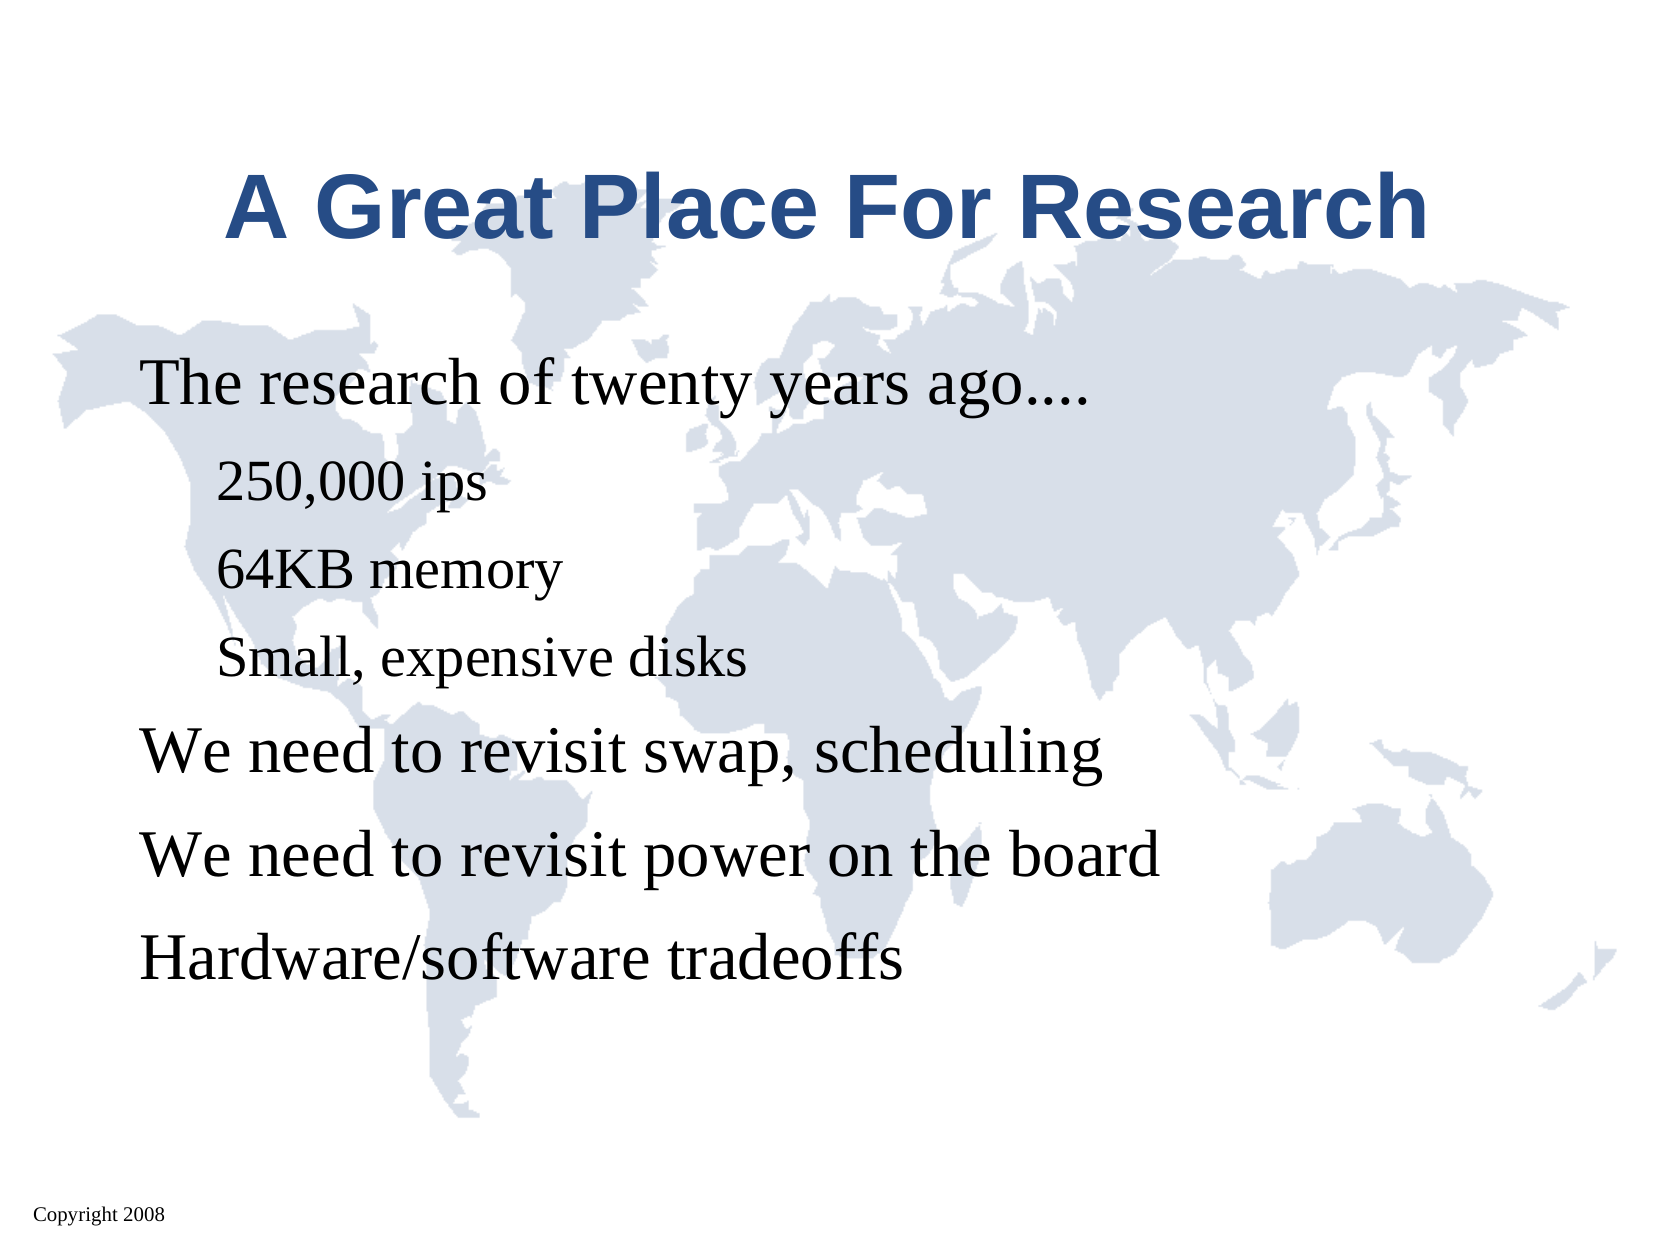

# A Great Place For Research
The research of twenty years ago....
250,000 ips
64KB memory
Small, expensive disks
We need to revisit swap, scheduling
We need to revisit power on the board
Hardware/software tradeoffs